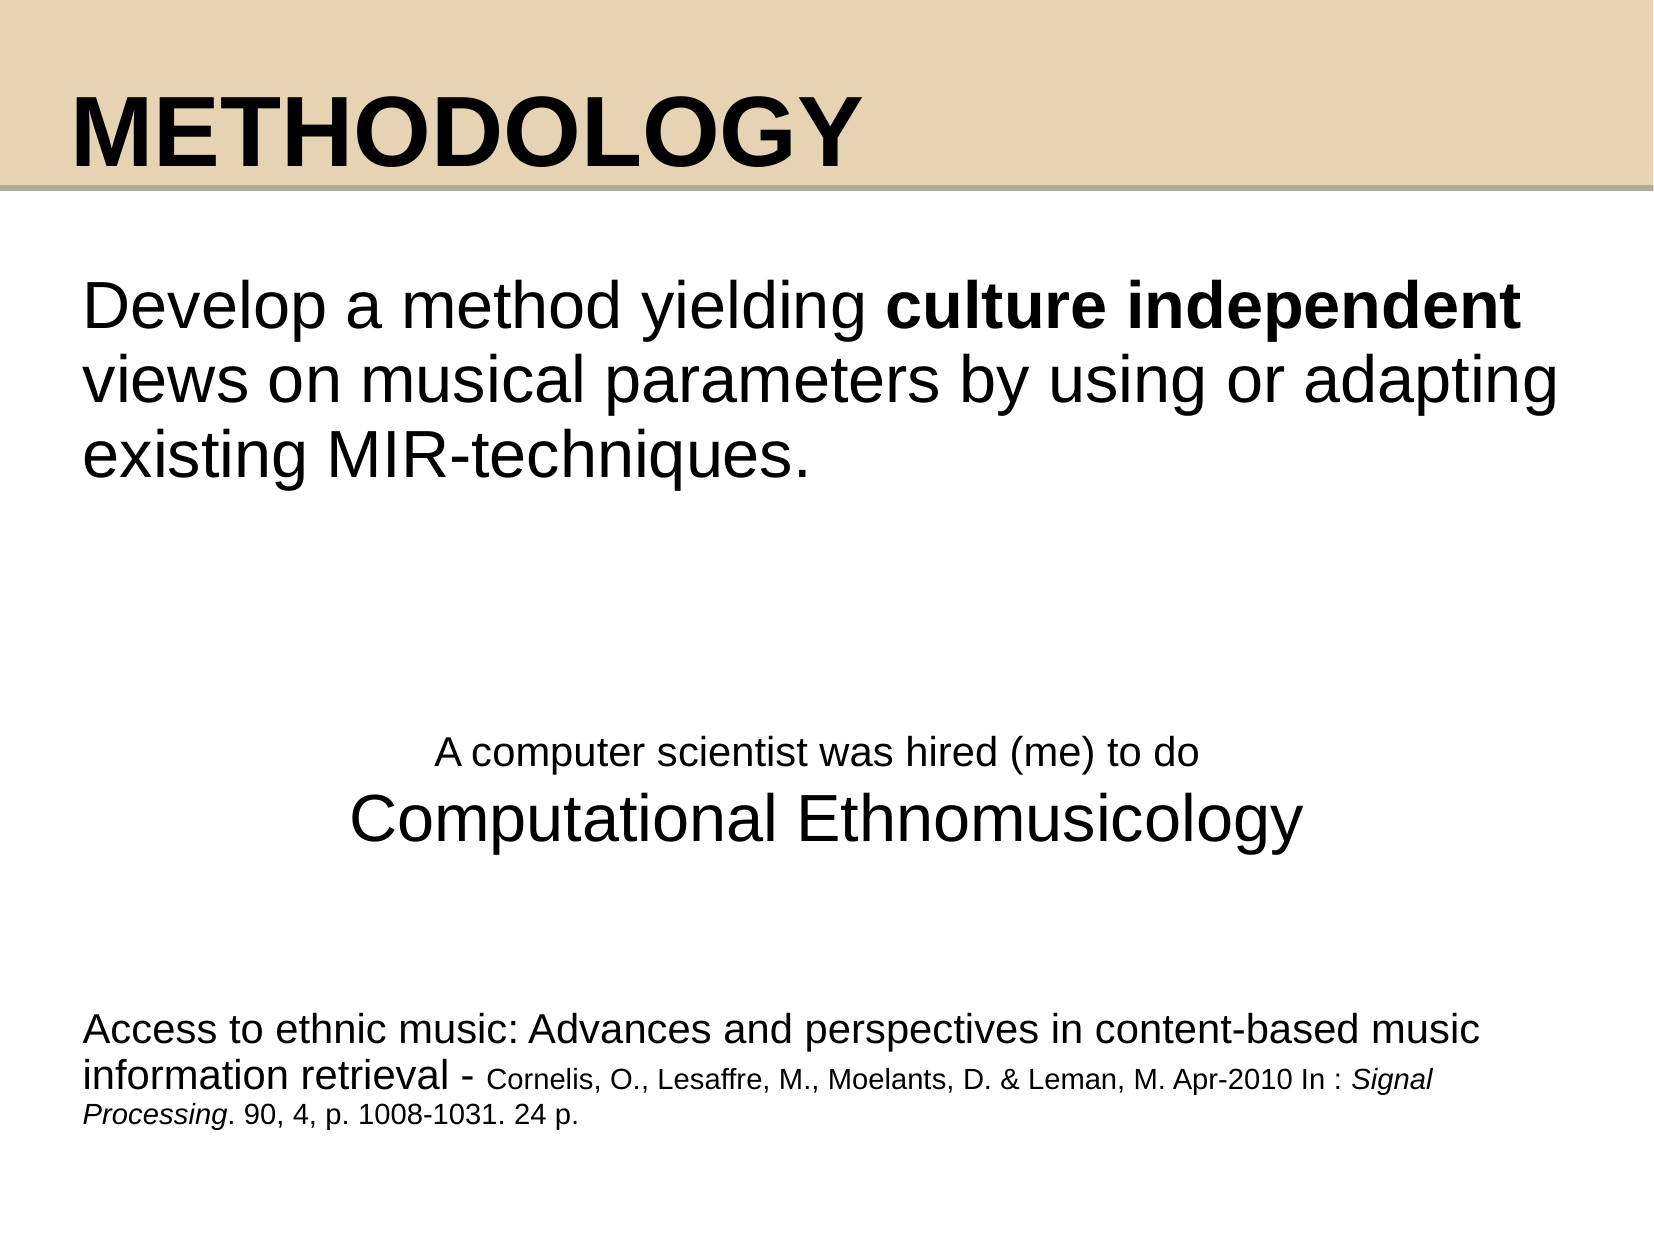

METHODOLOGY
# Develop a method yielding culture independent views on musical parameters by using or adapting existing MIR-techniques.
A computer scientist was hired (me) to do
Computational Ethnomusicology
Access to ethnic music: Advances and perspectives in content-based music information retrieval - Cornelis, O., Lesaffre, M., Moelants, D. & Leman, M. Apr-2010 In : Signal Processing. 90, 4, p. 1008-1031. 24 p.